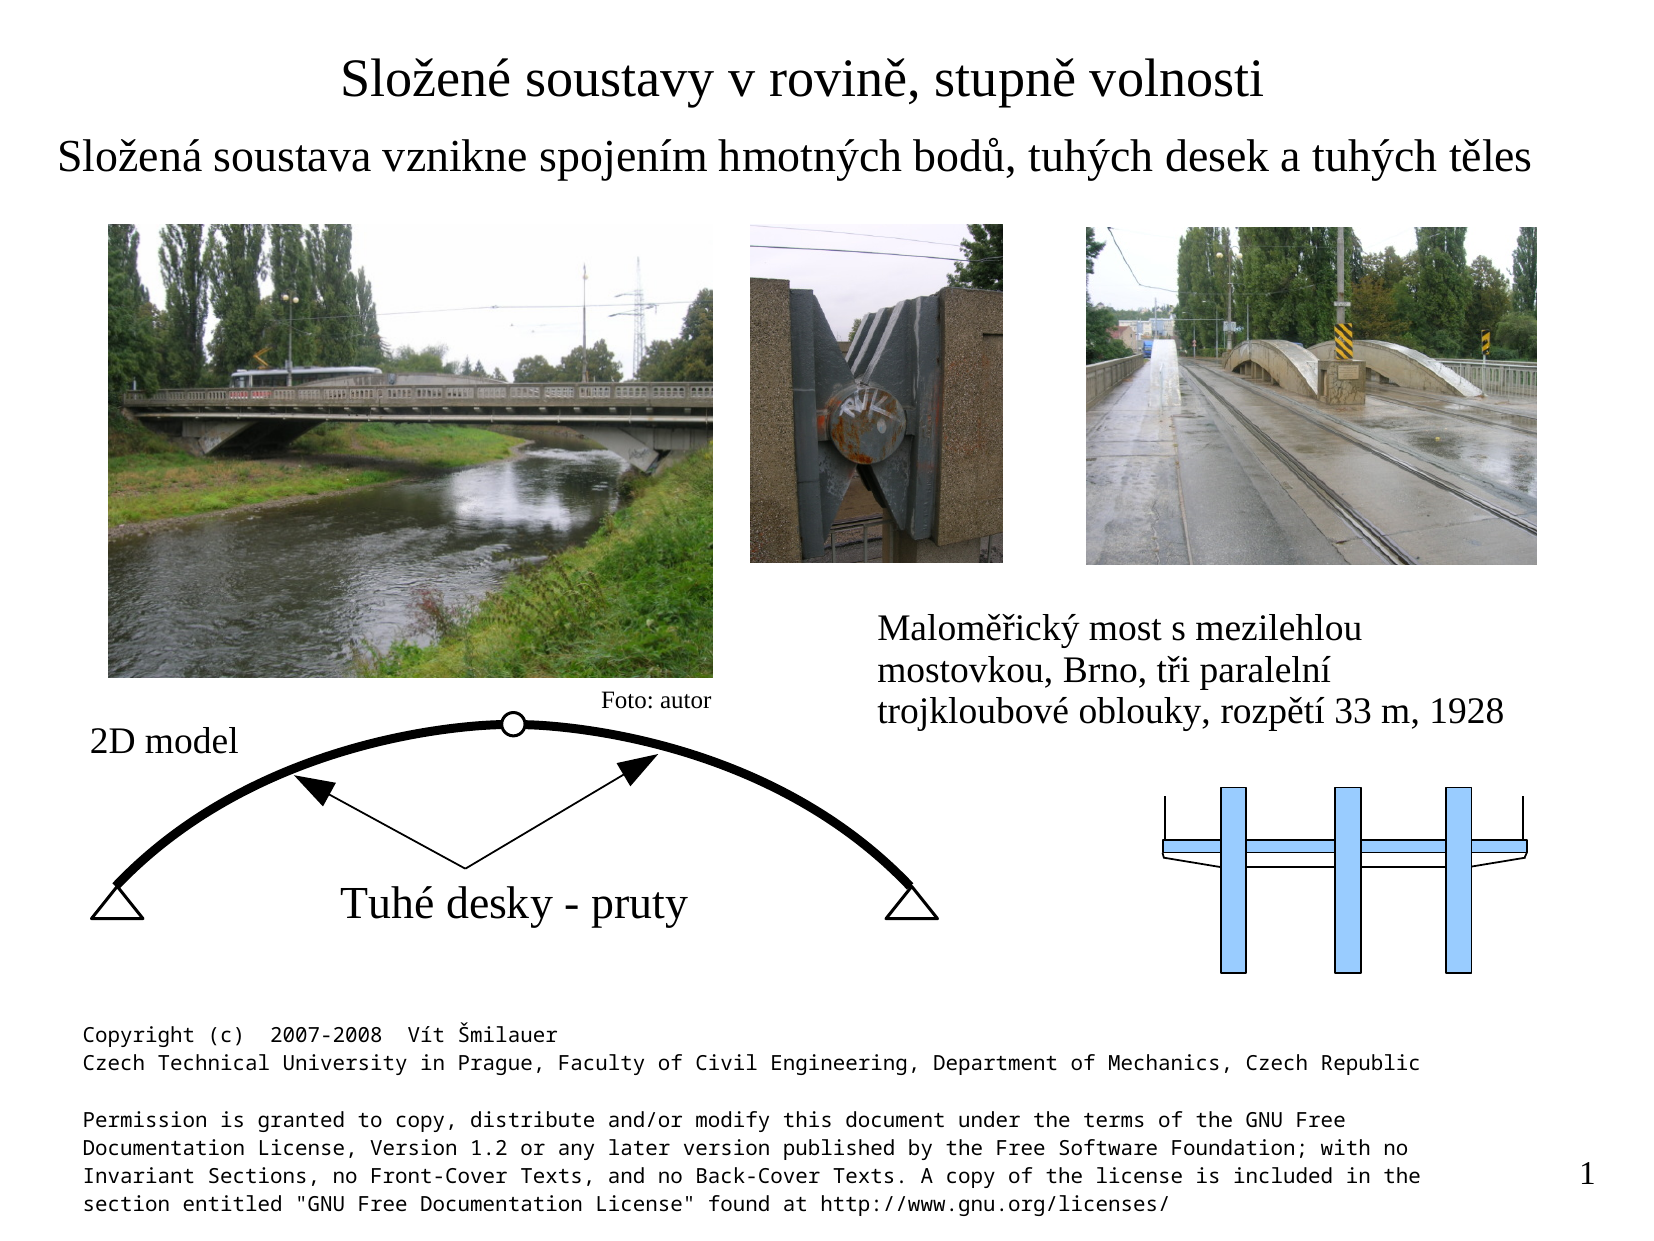

# Složené soustavy v rovině, stupně volnosti
Složená soustava vznikne spojením hmotných bodů, tuhých desek a tuhých těles
Maloměřický most s mezilehlou mostovkou, Brno, tři paralelní trojkloubové oblouky, rozpětí 33 m, 1928
Foto: autor
2D model
Tuhé desky - pruty
Copyright (c) 2007-2008 Vít Šmilauer
Czech Technical University in Prague, Faculty of Civil Engineering, Department of Mechanics, Czech Republic
Permission is granted to copy, distribute and/or modify this document under the terms of the GNU Free Documentation License, Version 1.2 or any later version published by the Free Software Foundation; with no Invariant Sections, no Front-Cover Texts, and no Back-Cover Texts. A copy of the license is included in the section entitled "GNU Free Documentation License" found at http://www.gnu.org/licenses/
1